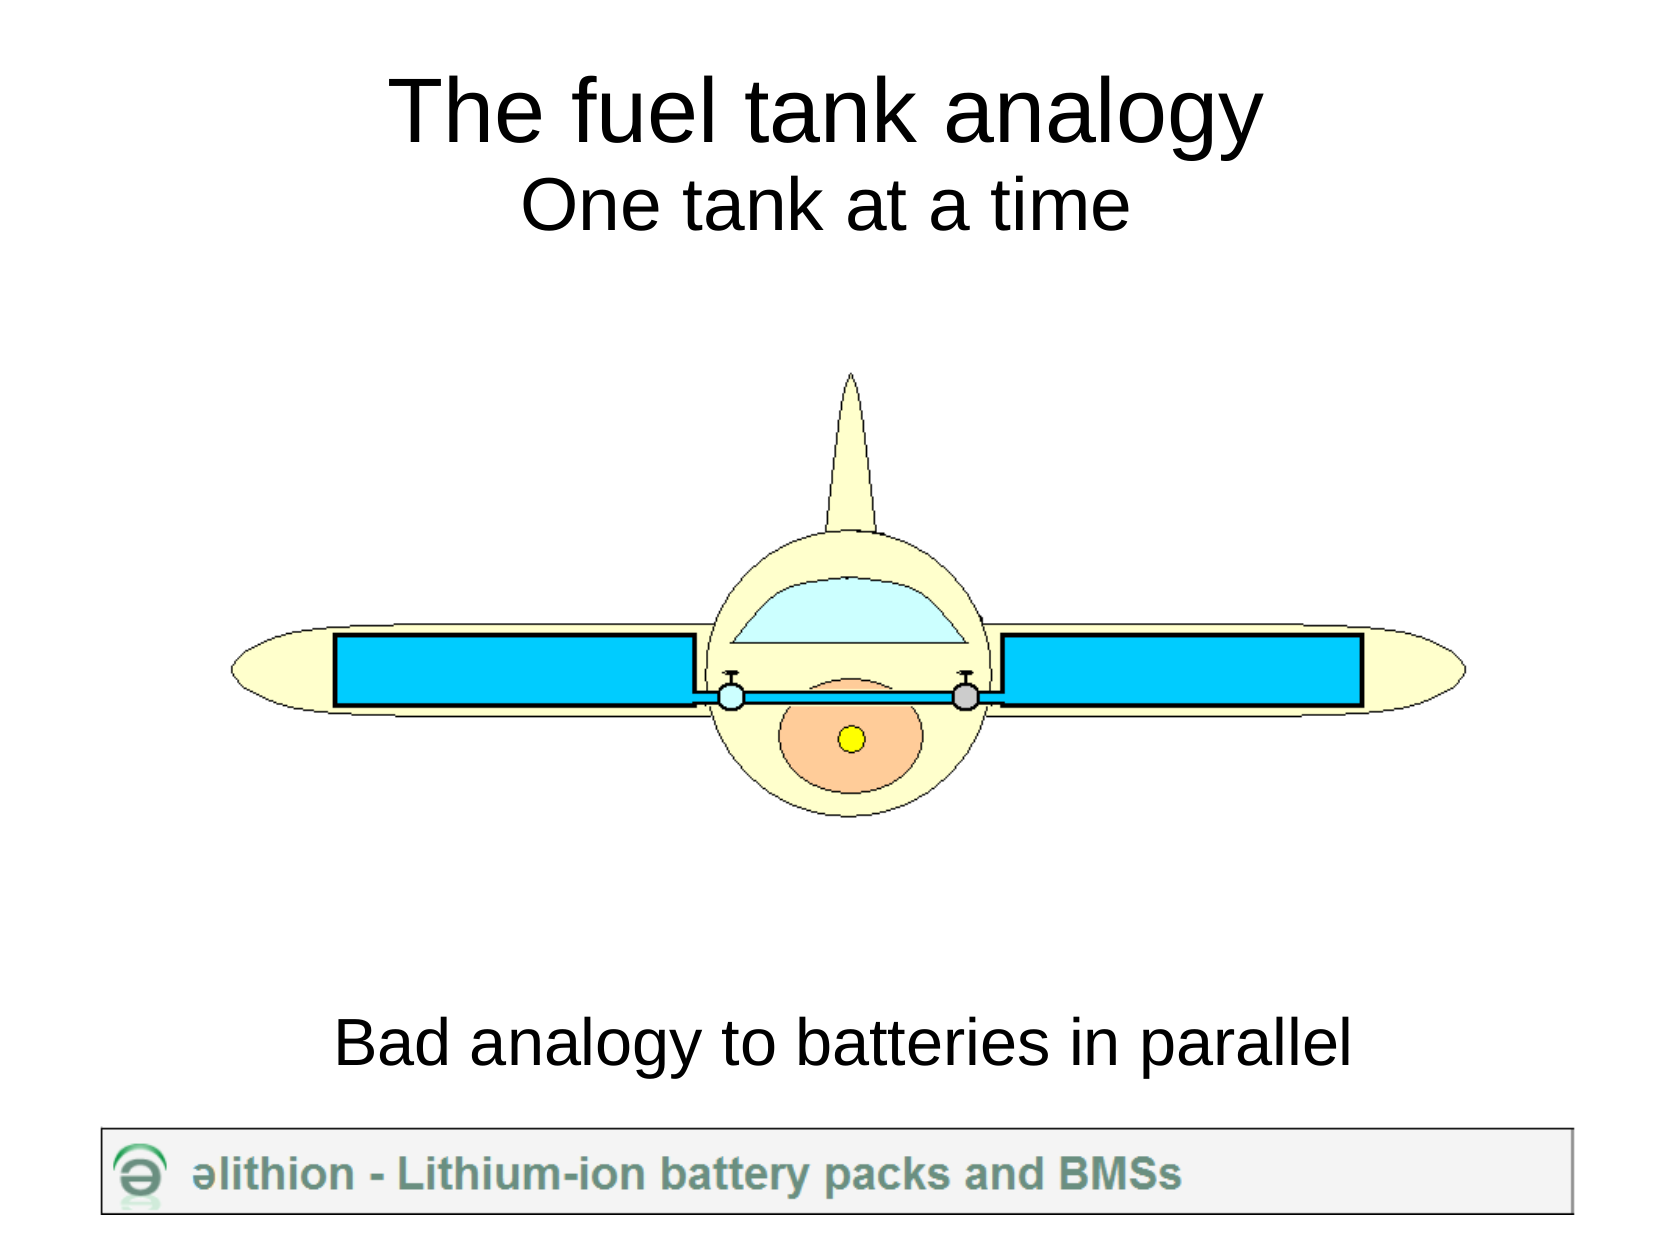

# The fuel tank analogy One tank at a time
Bad analogy to batteries in parallel